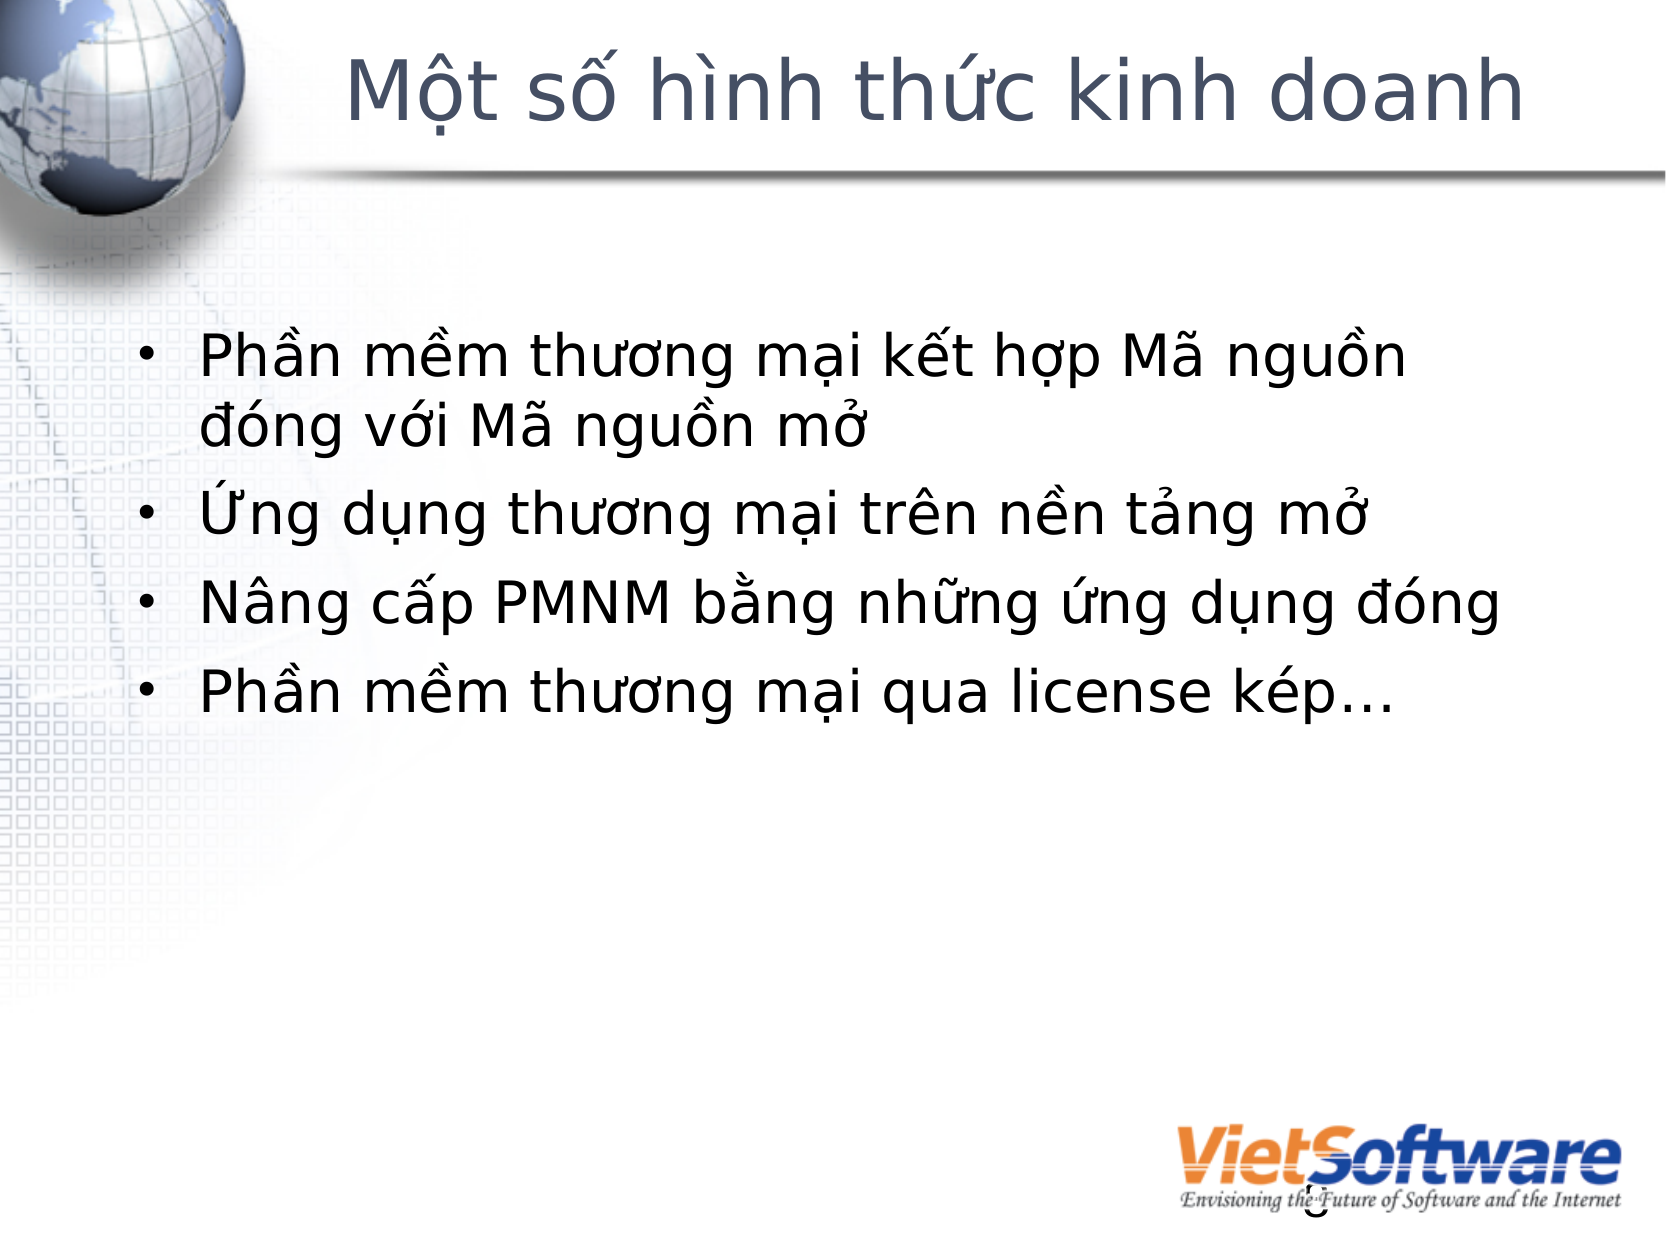

# Một số hình thức kinh doanh
Phần mềm thương mại kết hợp Mã nguồn đóng với Mã nguồn mở
Ứng dụng thương mại trên nền tảng mở
Nâng cấp PMNM bằng những ứng dụng đóng
Phần mềm thương mại qua license kép…
8